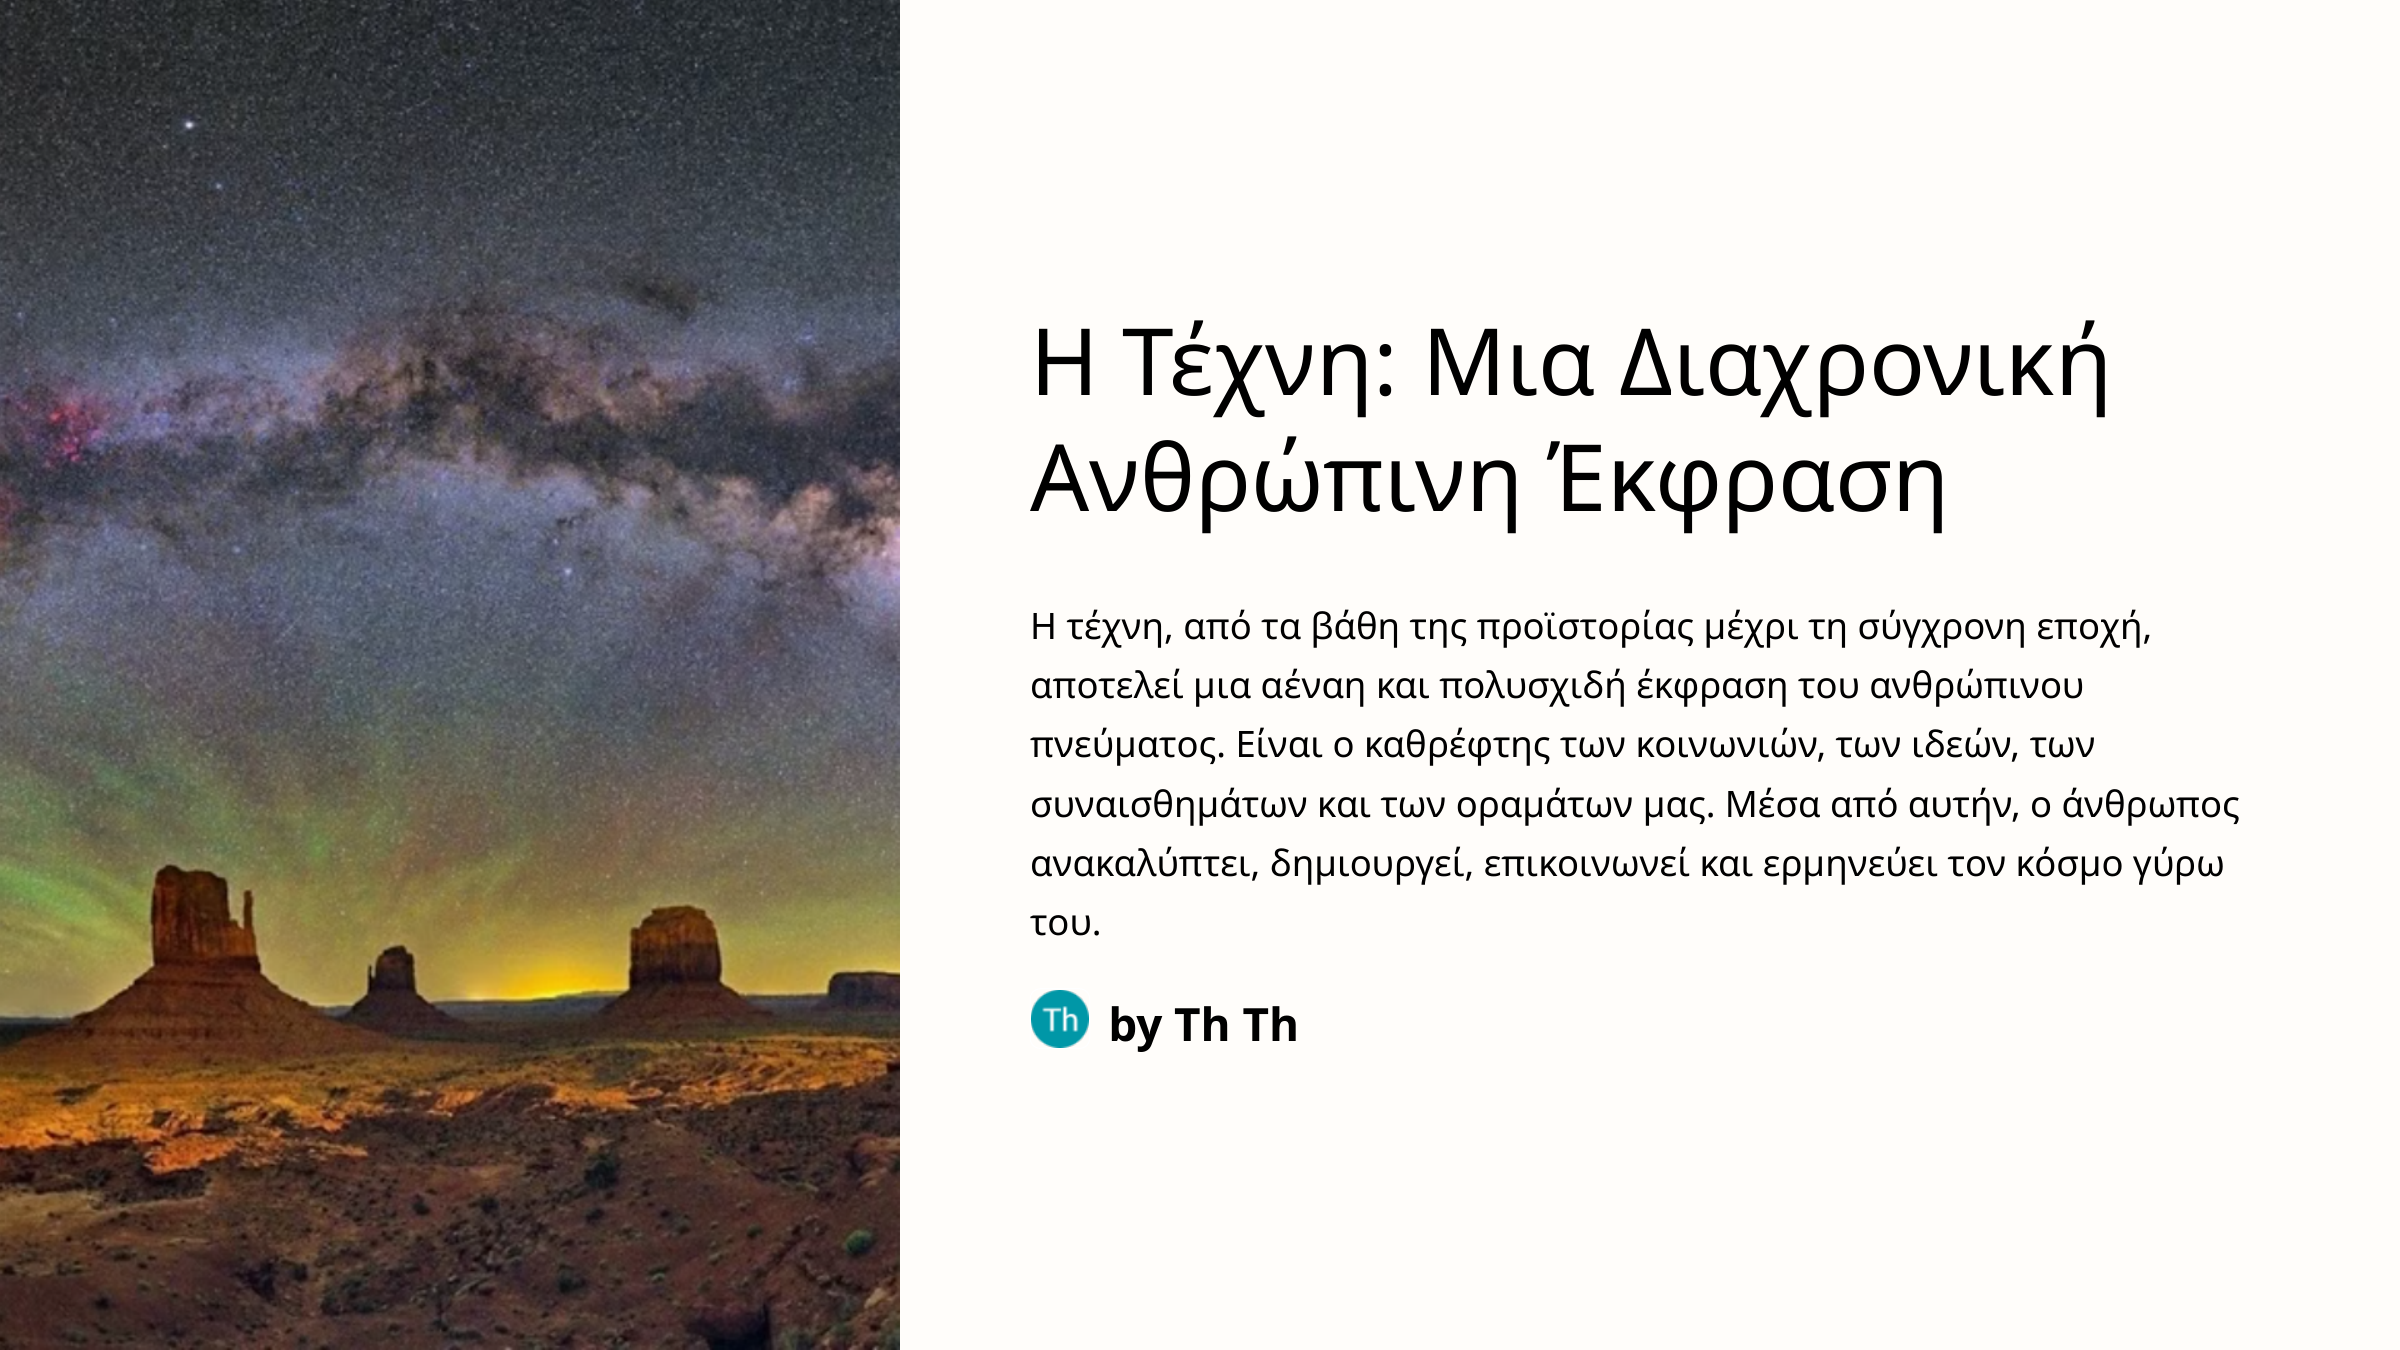

Η Τέχνη: Μια Διαχρονική Ανθρώπινη Έκφραση
Η τέχνη, από τα βάθη της προϊστορίας μέχρι τη σύγχρονη εποχή, αποτελεί μια αέναη και πολυσχιδή έκφραση του ανθρώπινου πνεύματος. Είναι ο καθρέφτης των κοινωνιών, των ιδεών, των συναισθημάτων και των οραμάτων μας. Μέσα από αυτήν, ο άνθρωπος ανακαλύπτει, δημιουργεί, επικοινωνεί και ερμηνεύει τον κόσμο γύρω του.
by Th Th